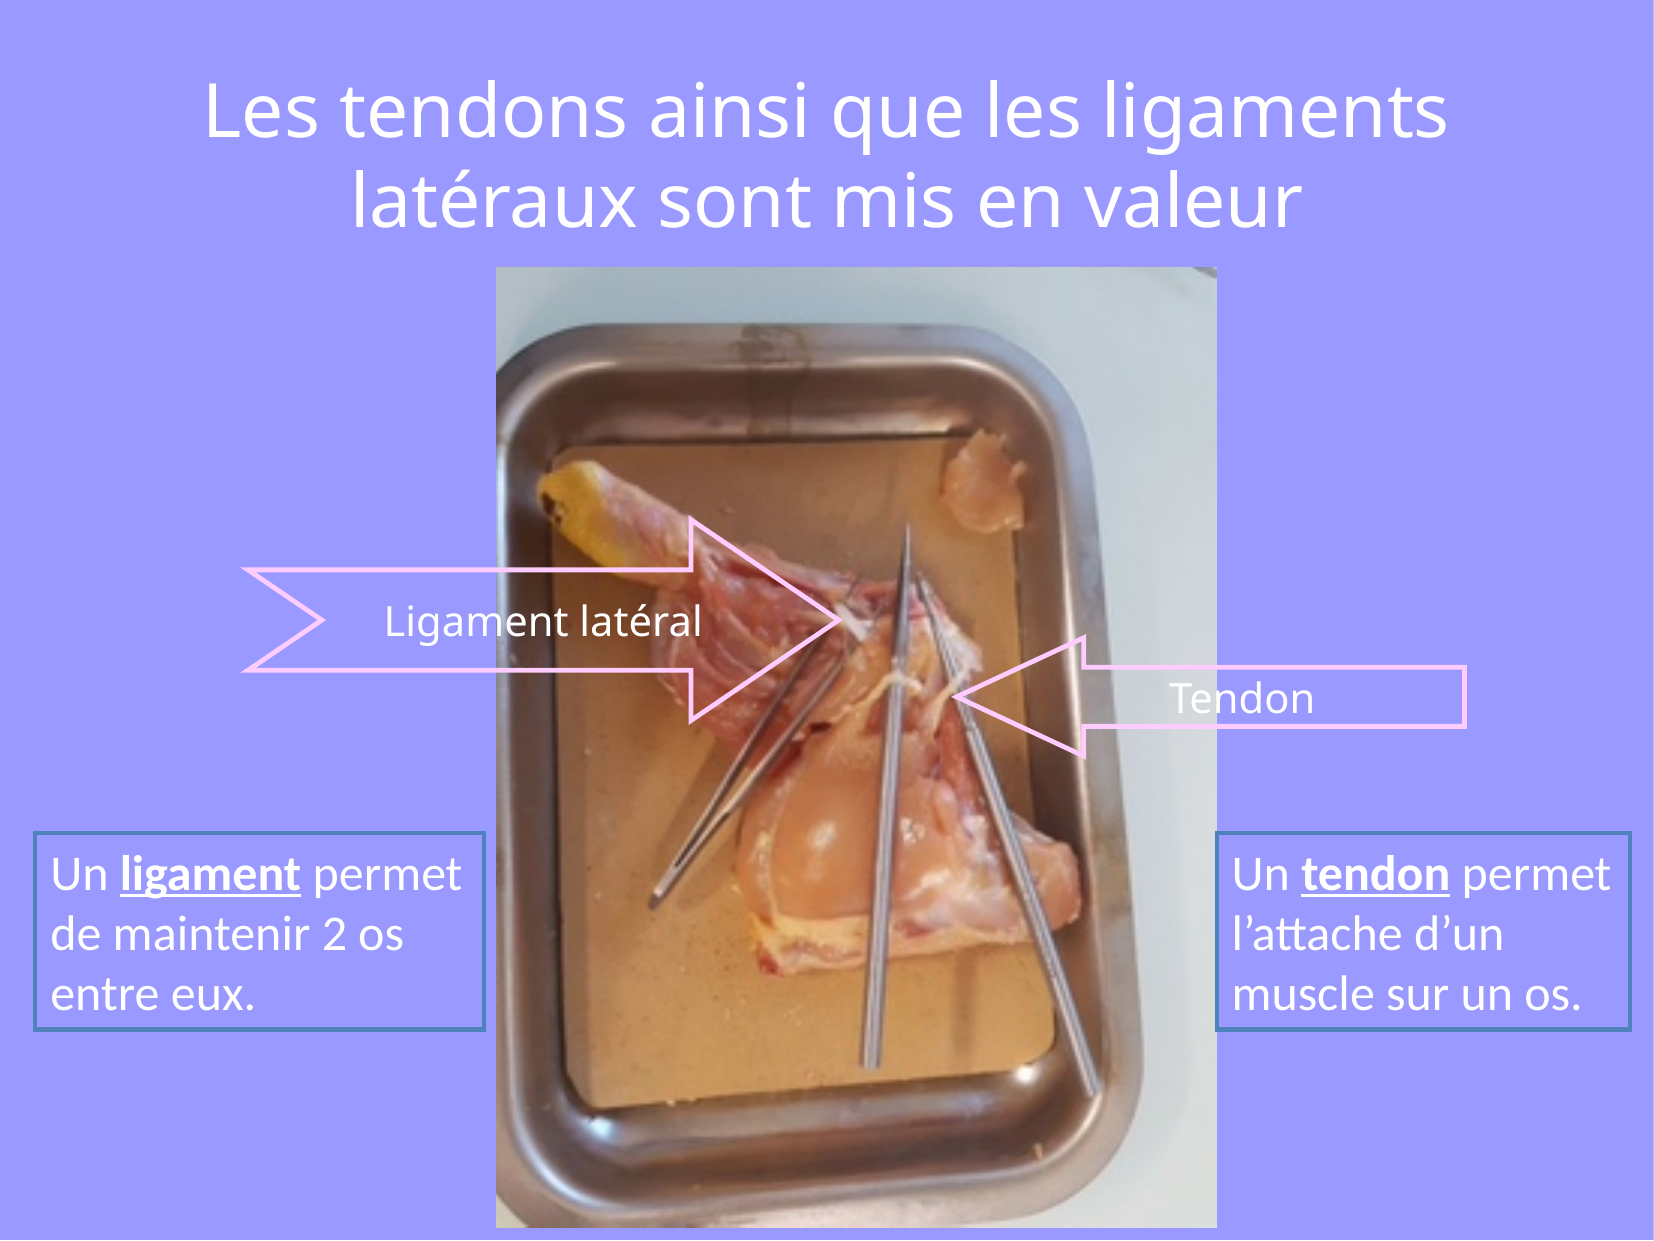

# Les tendons ainsi que les ligaments latéraux sont mis en valeur
Ligament latéral
Tendon
Un ligament permet de maintenir 2 os entre eux.
Un tendon permet l’attache d’un muscle sur un os.